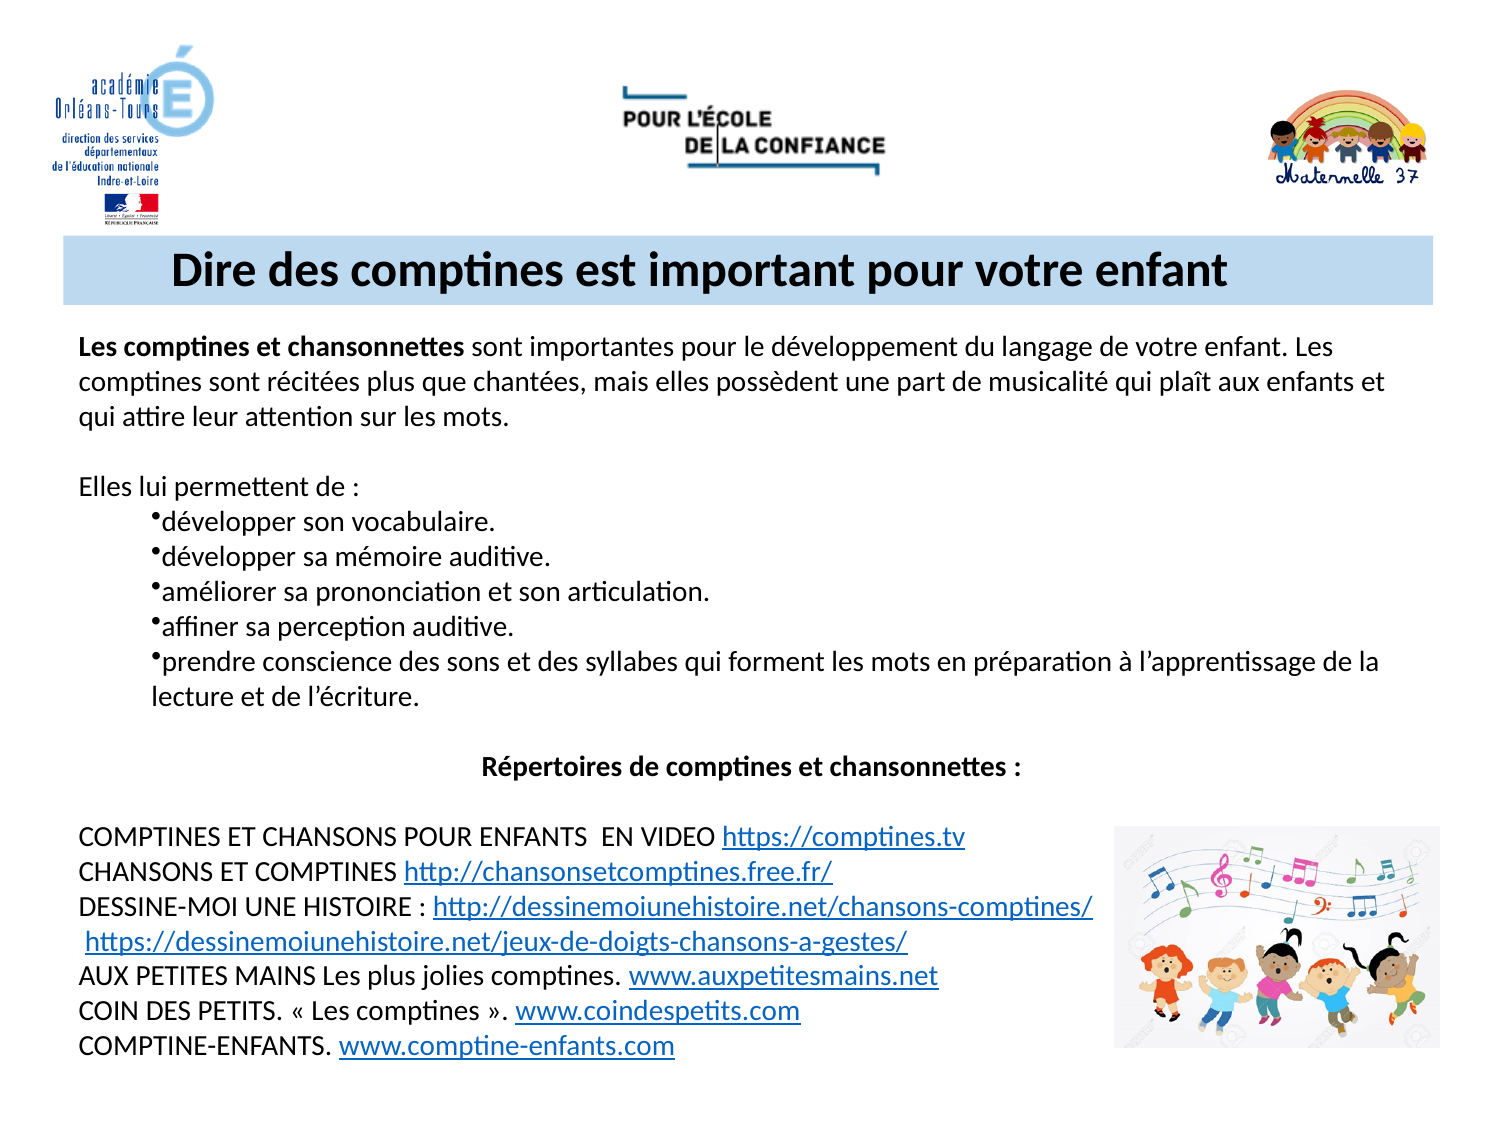

# Dire des comptines est important pour votre enfant
Les comptines et chansonnettes sont importantes pour le développement du langage de votre enfant. Les comptines sont récitées plus que chantées, mais elles possèdent une part de musicalité qui plaît aux enfants et qui attire leur attention sur les mots.
Elles lui permettent de :
développer son vocabulaire.
développer sa mémoire auditive.
améliorer sa prononciation et son articulation.
affiner sa perception auditive.
prendre conscience des sons et des syllabes qui forment les mots en préparation à l’apprentissage de la lecture et de l’écriture.
Répertoires de comptines et chansonnettes :
COMPTINES ET CHANSONS POUR ENFANTS  EN VIDEO https://comptines.tv
CHANSONS ET COMPTINES http://chansonsetcomptines.free.fr/
DESSINE-MOI UNE HISTOIRE : http://dessinemoiunehistoire.net/chansons-comptines/
 https://dessinemoiunehistoire.net/jeux-de-doigts-chansons-a-gestes/
AUX PETITES MAINS Les plus jolies comptines. www.auxpetitesmains.net
COIN DES PETITS. « Les comptines ». www.coindespetits.com
COMPTINE-ENFANTS. www.comptine-enfants.com